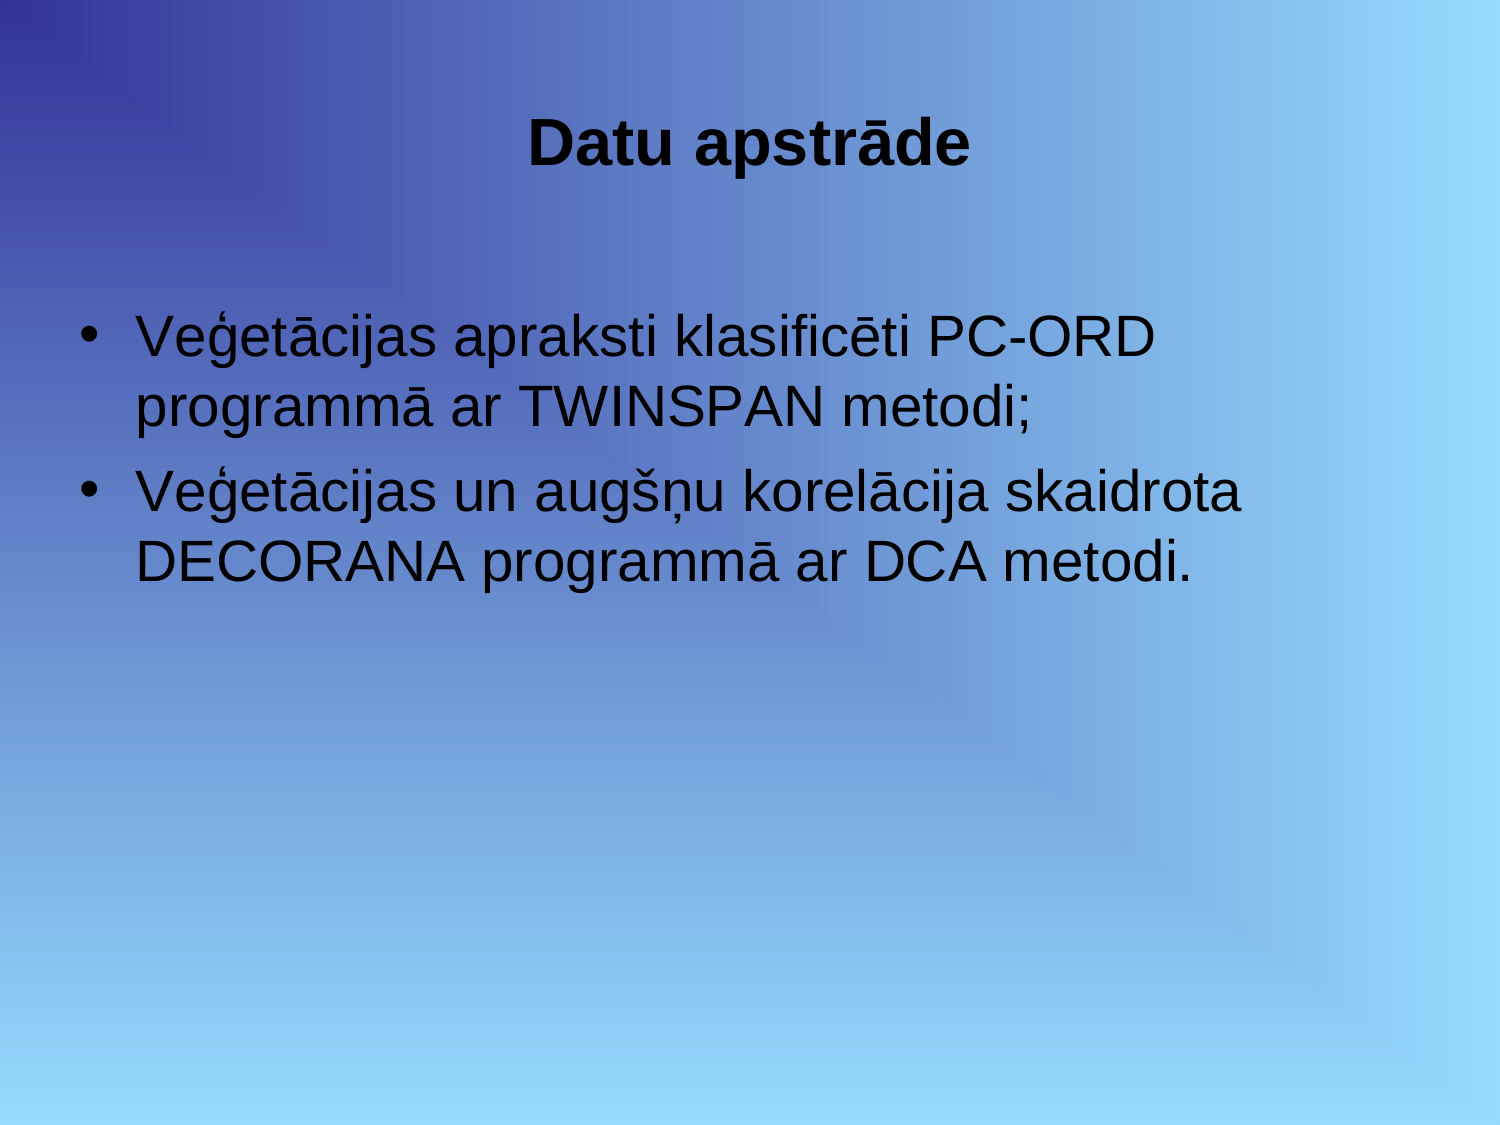

# Datu apstrāde
Veģetācijas apraksti klasificēti PC-ORD programmā ar TWINSPAN metodi;
Veģetācijas un augšņu korelācija skaidrota DECORANA programmā ar DCA metodi.